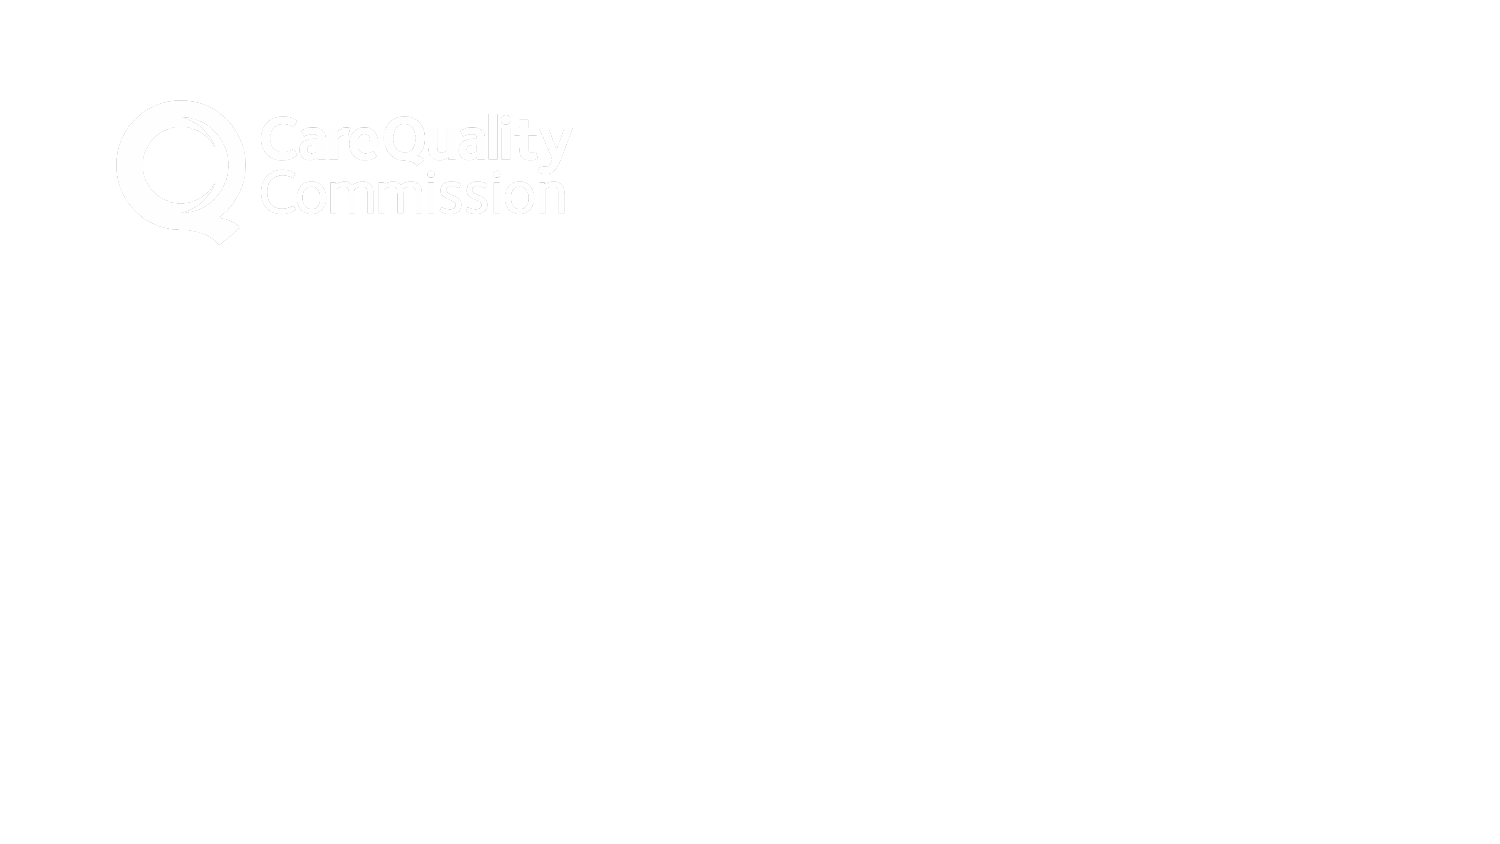

# Performance Balance Scorecard Month 5 - September 2024